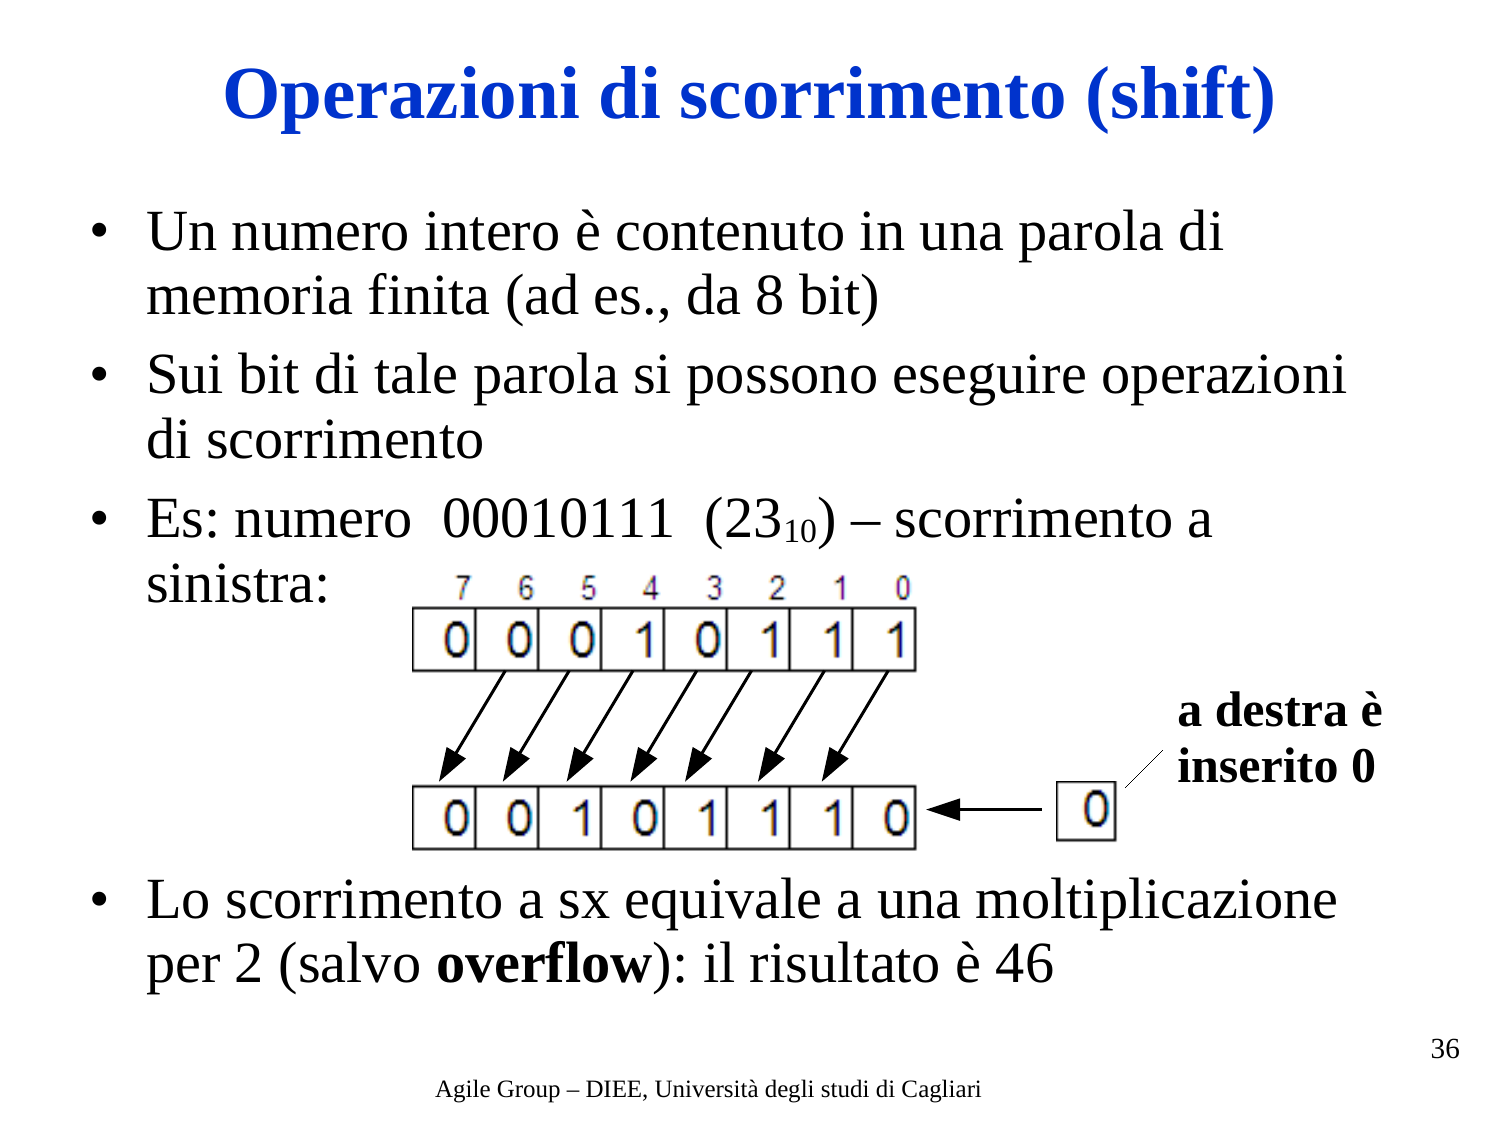

# Operazioni di scorrimento (shift)
Un numero intero è contenuto in una parola di memoria finita (ad es., da 8 bit)
Sui bit di tale parola si possono eseguire operazioni di scorrimento
Es: numero 00010111 (2310) – scorrimento a sinistra:
Lo scorrimento a sx equivale a una moltiplicazione per 2 (salvo overflow): il risultato è 46
a destra è
inserito 0
36